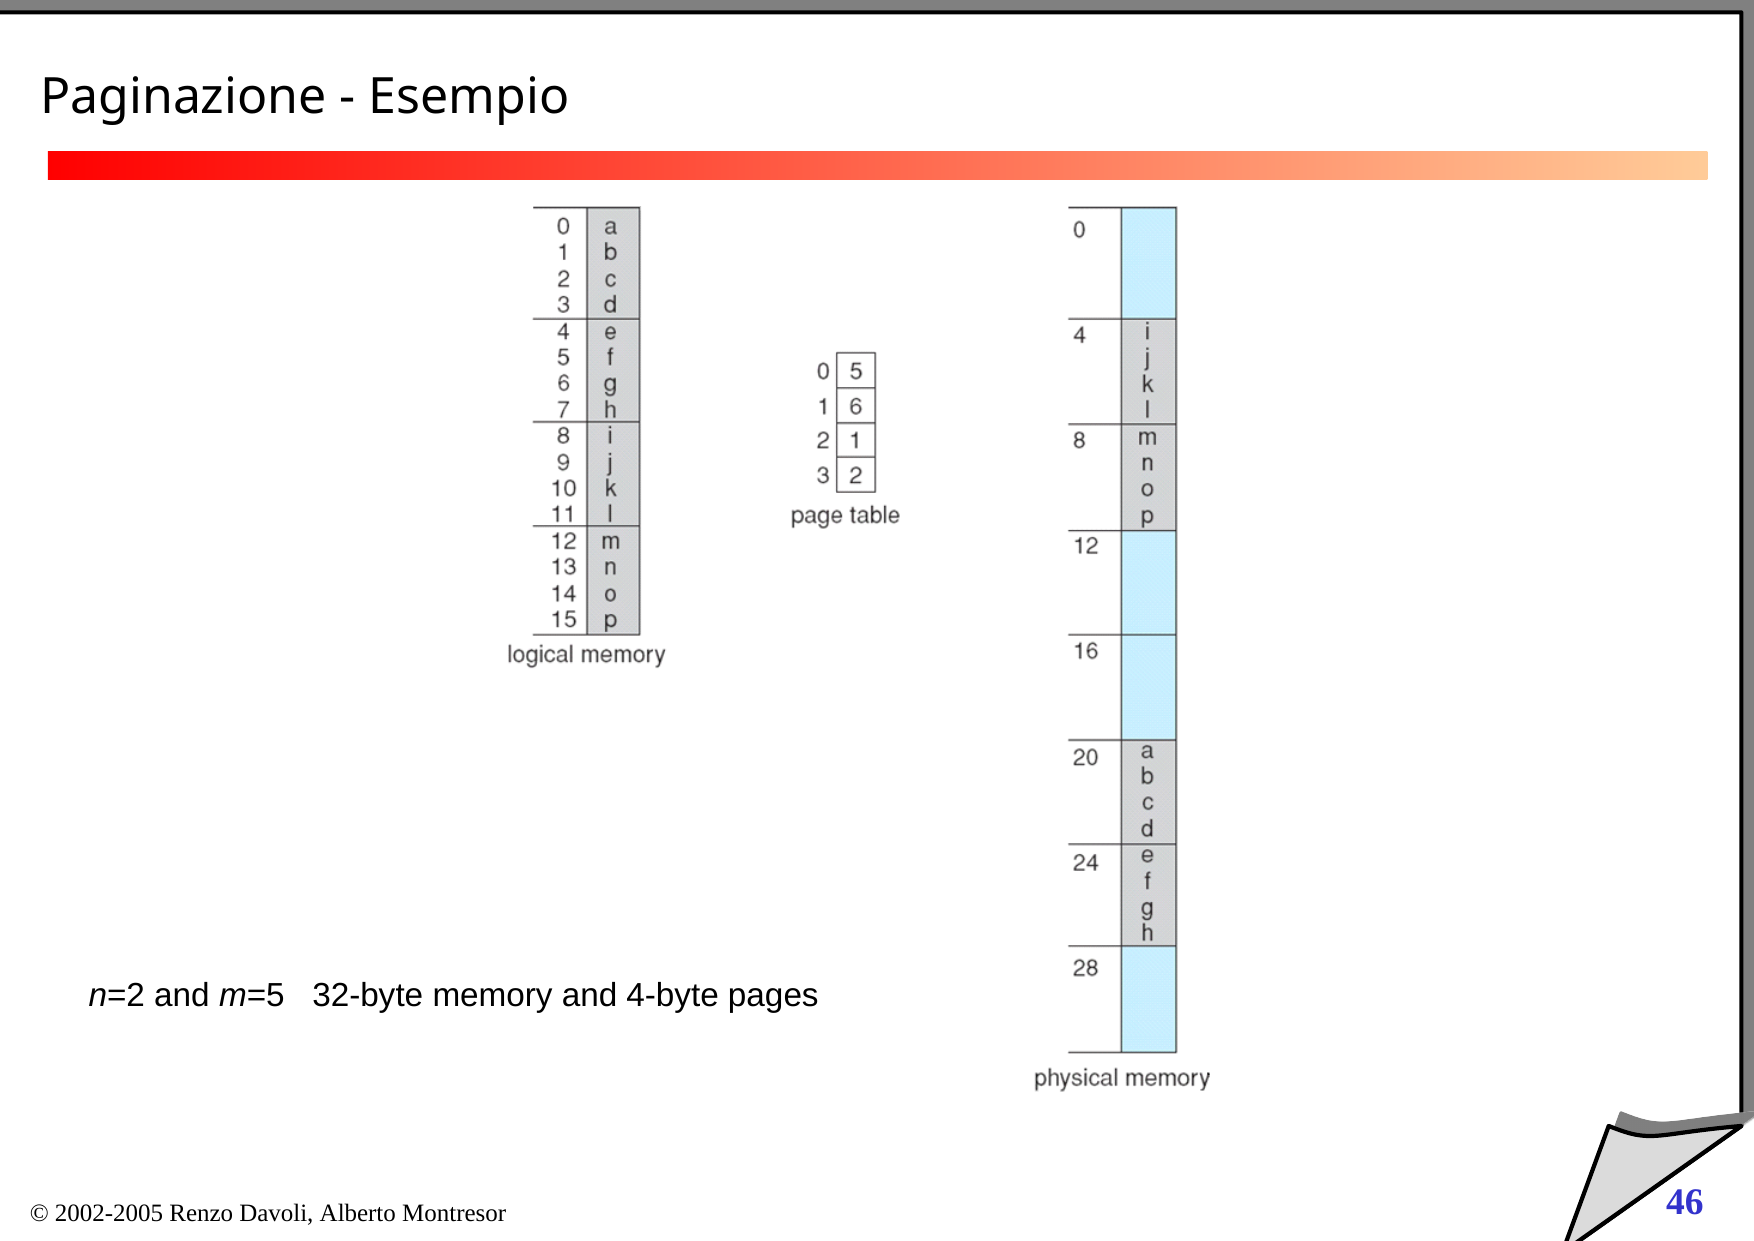

# Paginazione - Esempio
n=2 and m=5 32-byte memory and 4-byte pages